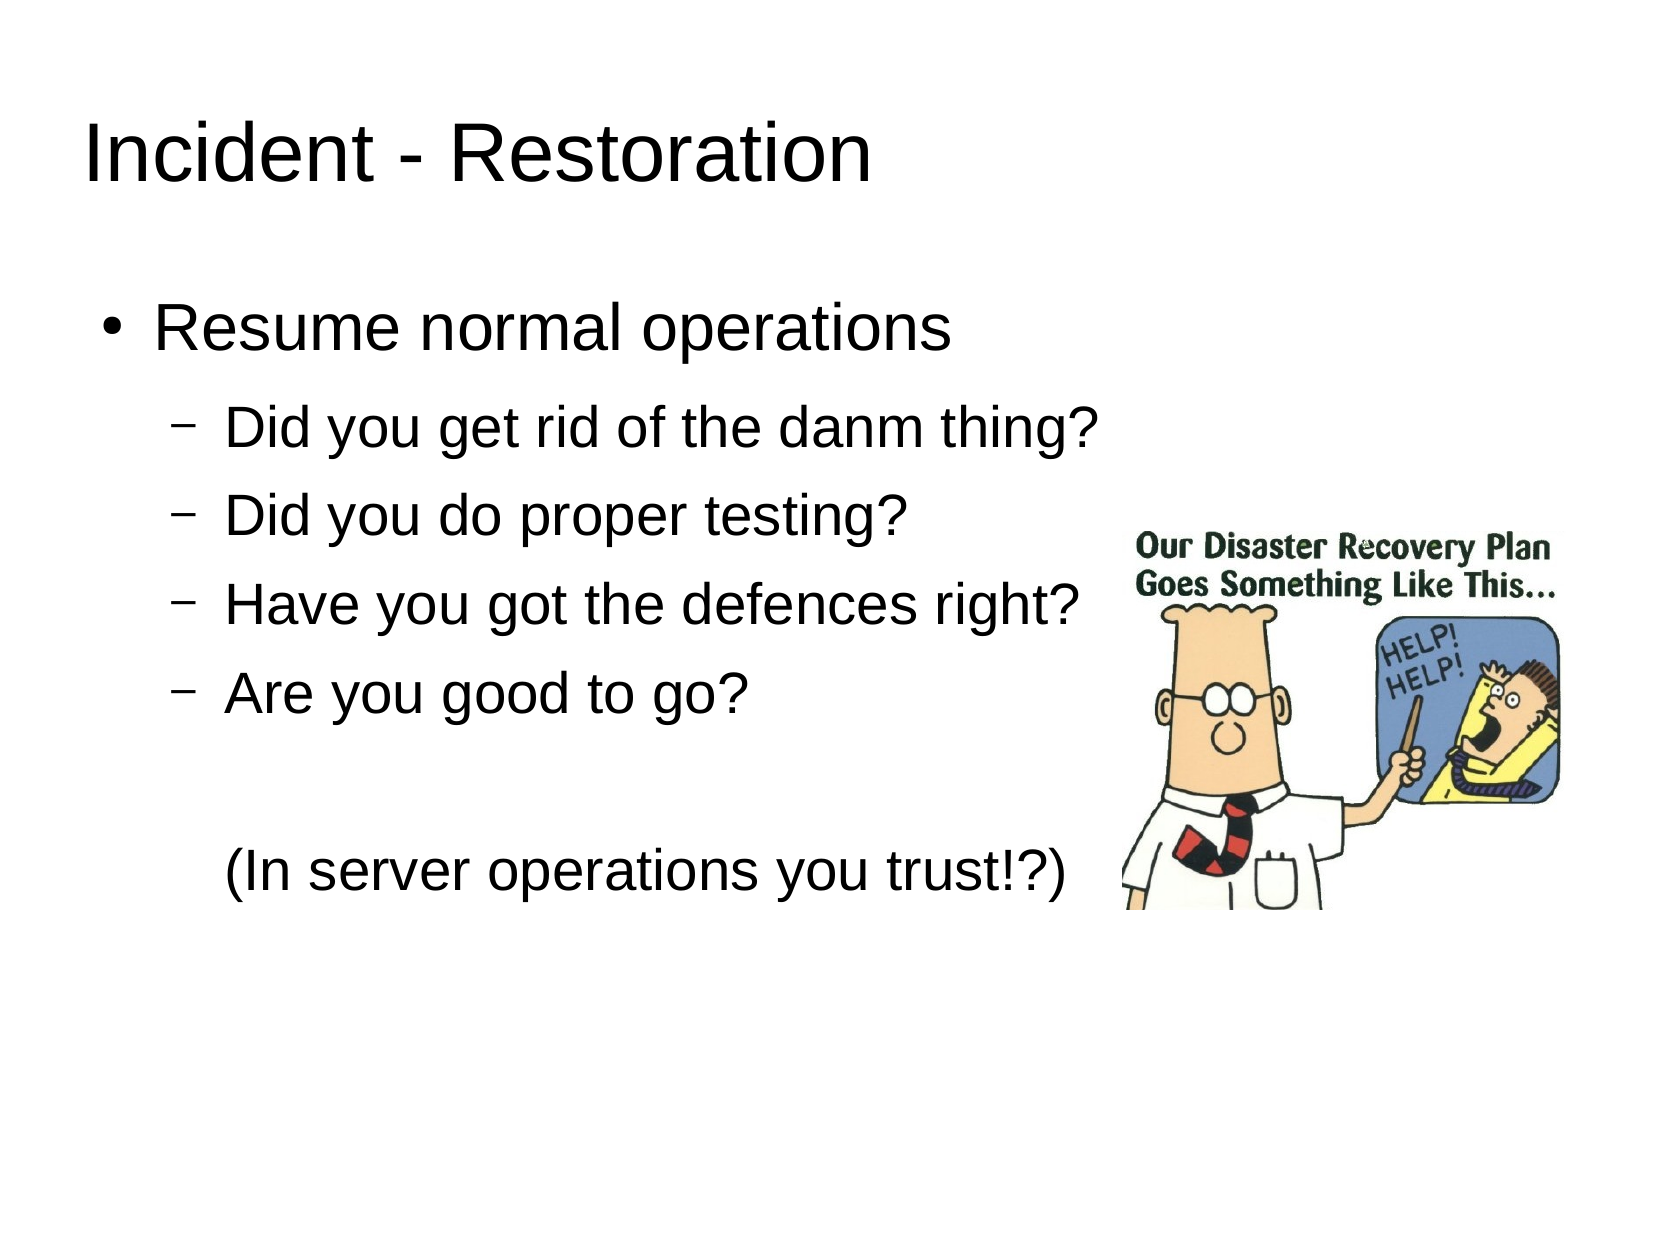

# Incident - Restoration
Resume normal operations
Did you get rid of the danm thing?
Did you do proper testing?
Have you got the defences right?
Are you good to go?
(In server operations you trust!?)